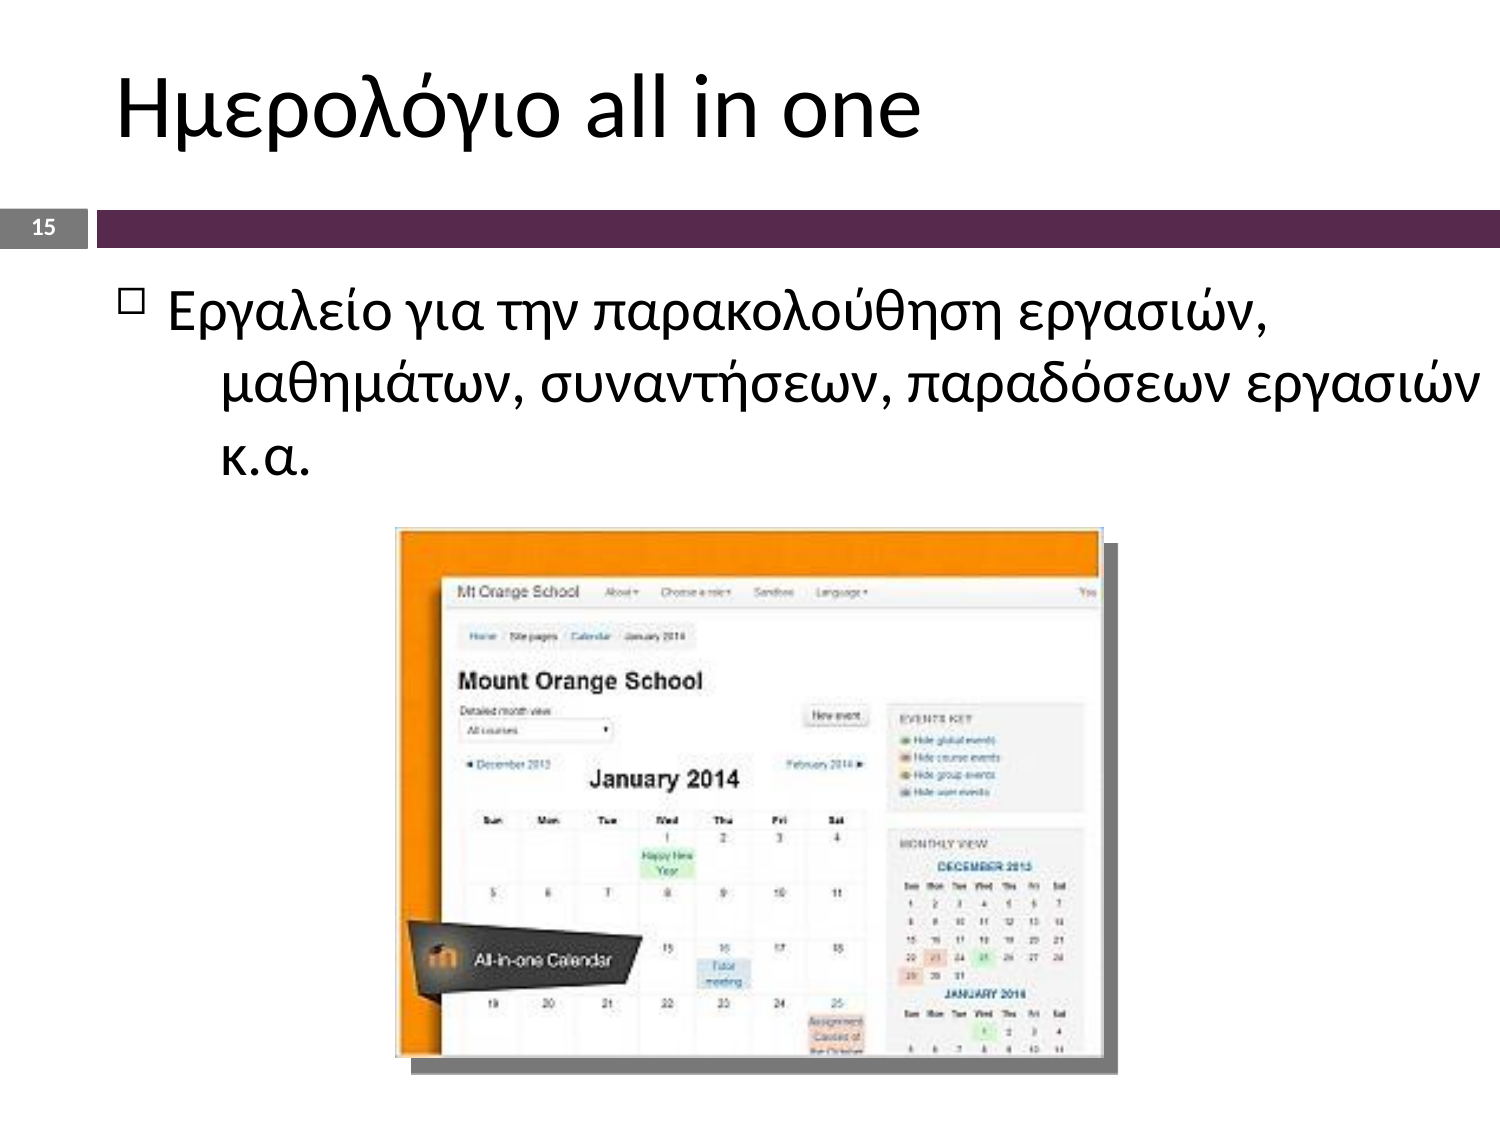

# Ημερολόγιο all in one
Εργαλείο για την παρακολούθηση εργασιών, μαθημάτων, συναντήσεων, παραδόσεων εργασιών κ.α.